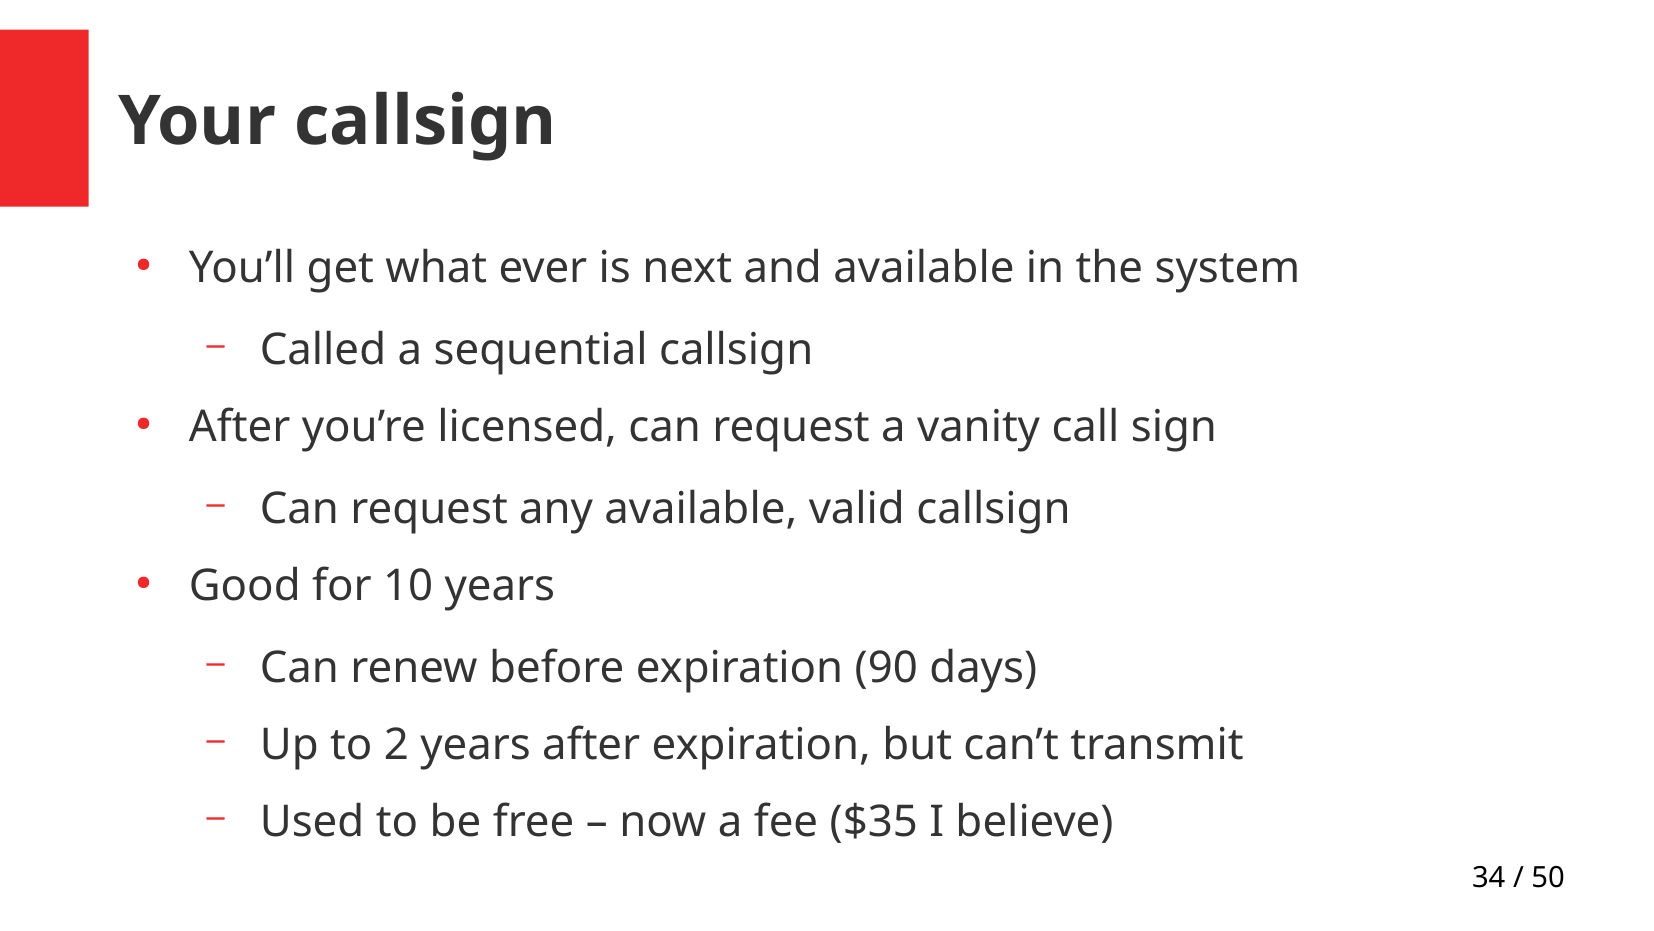

# Your callsign
You’ll get what ever is next and available in the system
Called a sequential callsign
After you’re licensed, can request a vanity call sign
Can request any available, valid callsign
Good for 10 years
Can renew before expiration (90 days)
Up to 2 years after expiration, but can’t transmit
Used to be free – now a fee ($35 I believe)
34